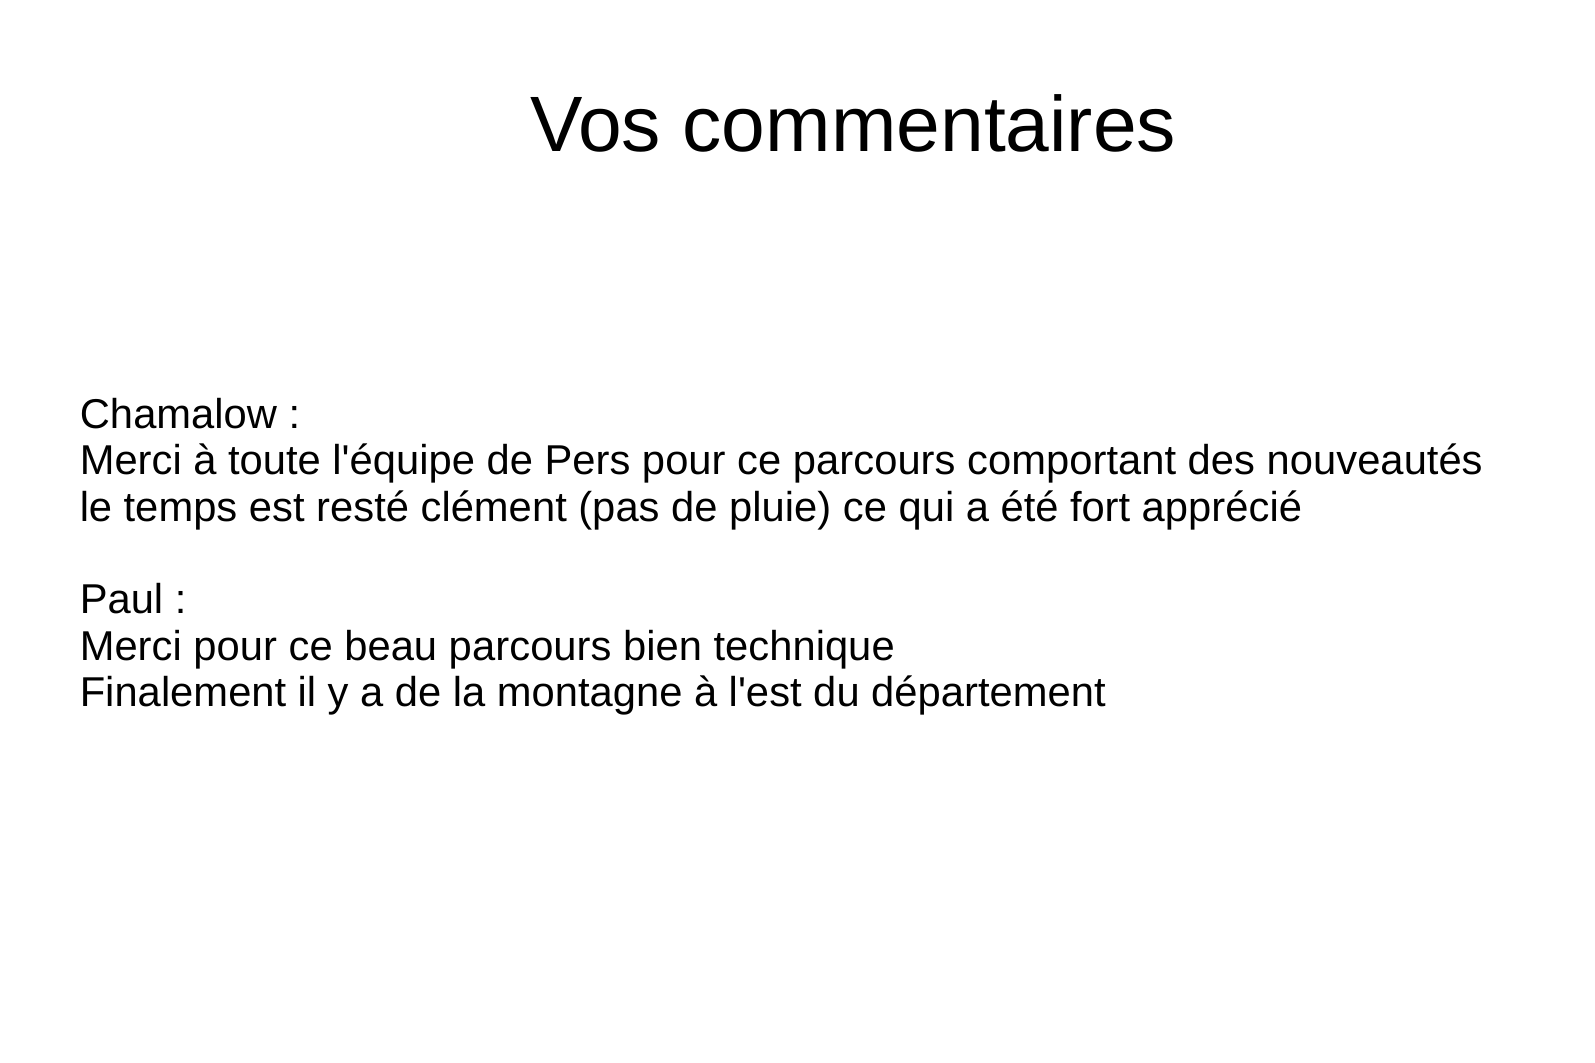

# Vos commentaires
Chamalow :
Merci à toute l'équipe de Pers pour ce parcours comportant des nouveautés le temps est resté clément (pas de pluie) ce qui a été fort apprécié
Paul :
Merci pour ce beau parcours bien technique
Finalement il y a de la montagne à l'est du département